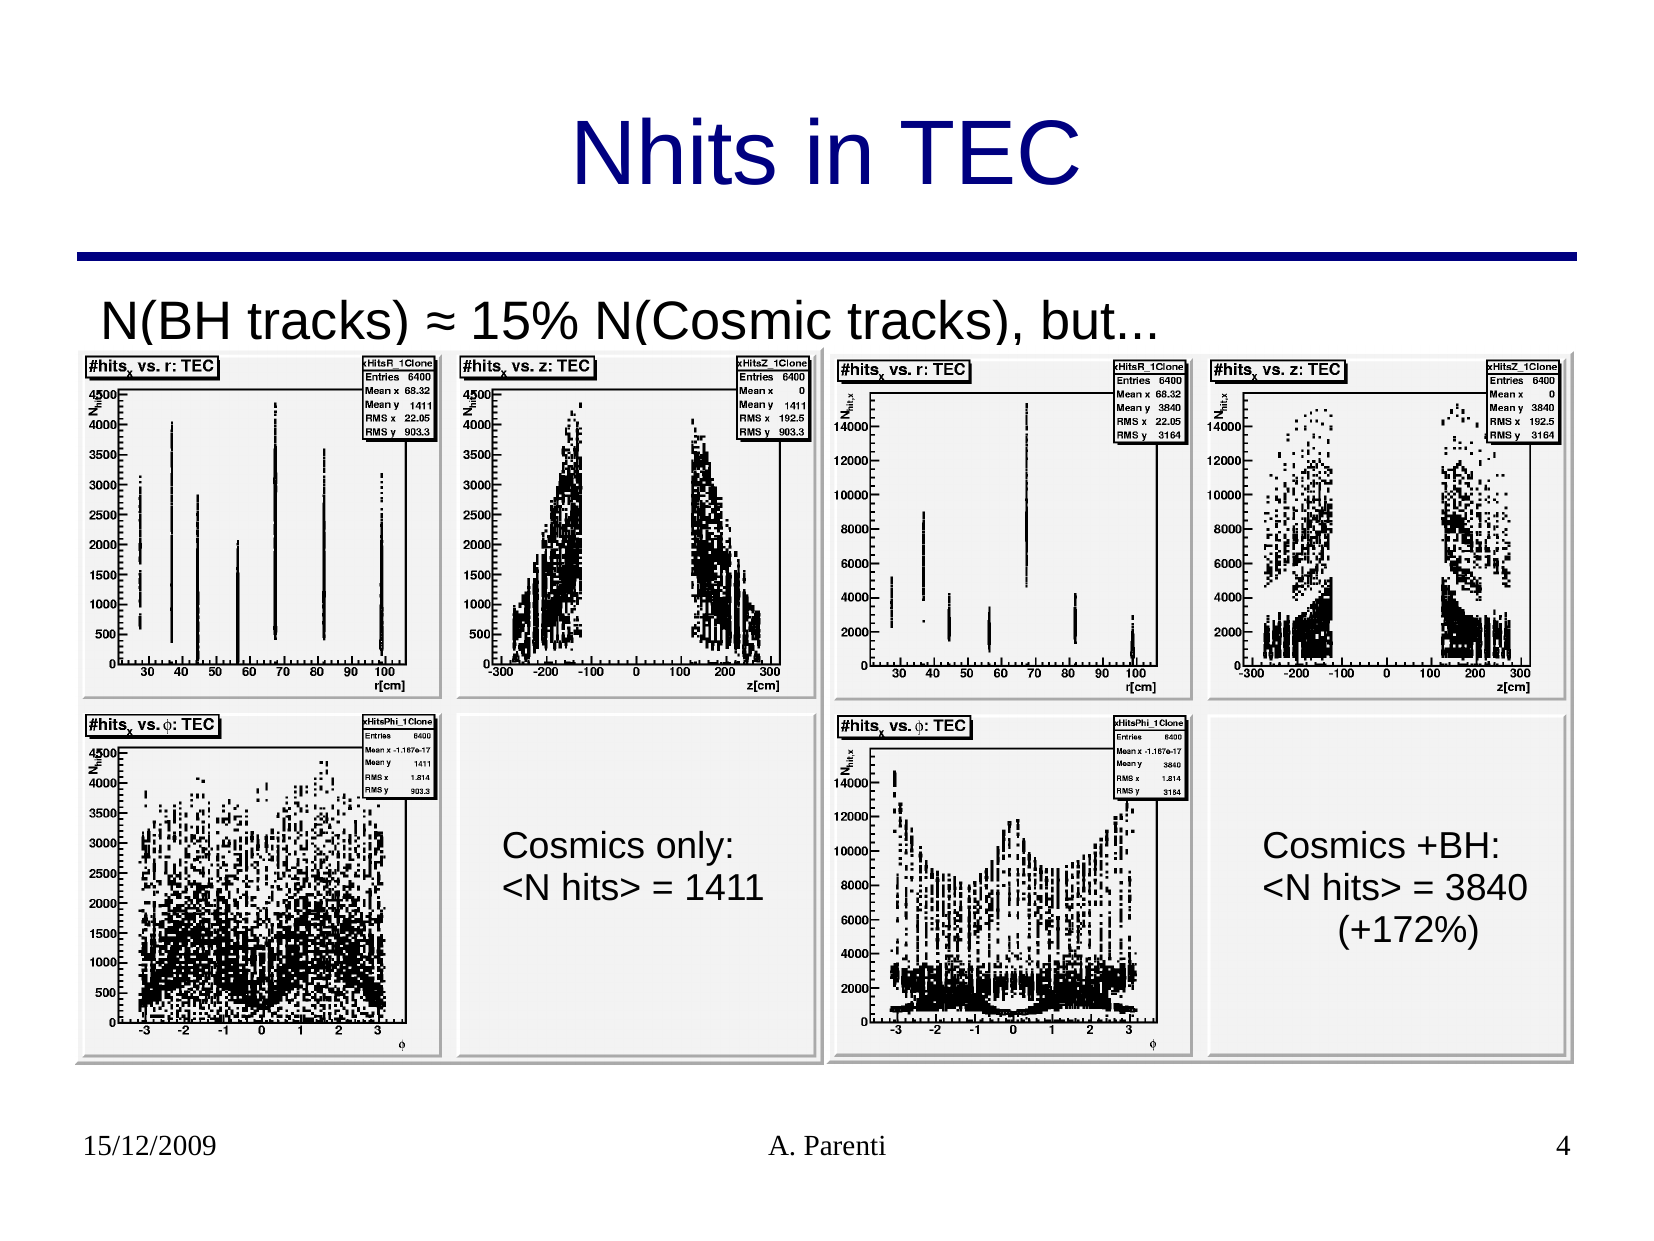

# Nhits in TEC
N(BH tracks) ≈ 15% N(Cosmic tracks), but...
Cosmics only:
<N hits> = 1411
Cosmics +BH:
<N hits> = 3840
	(+172%)
4